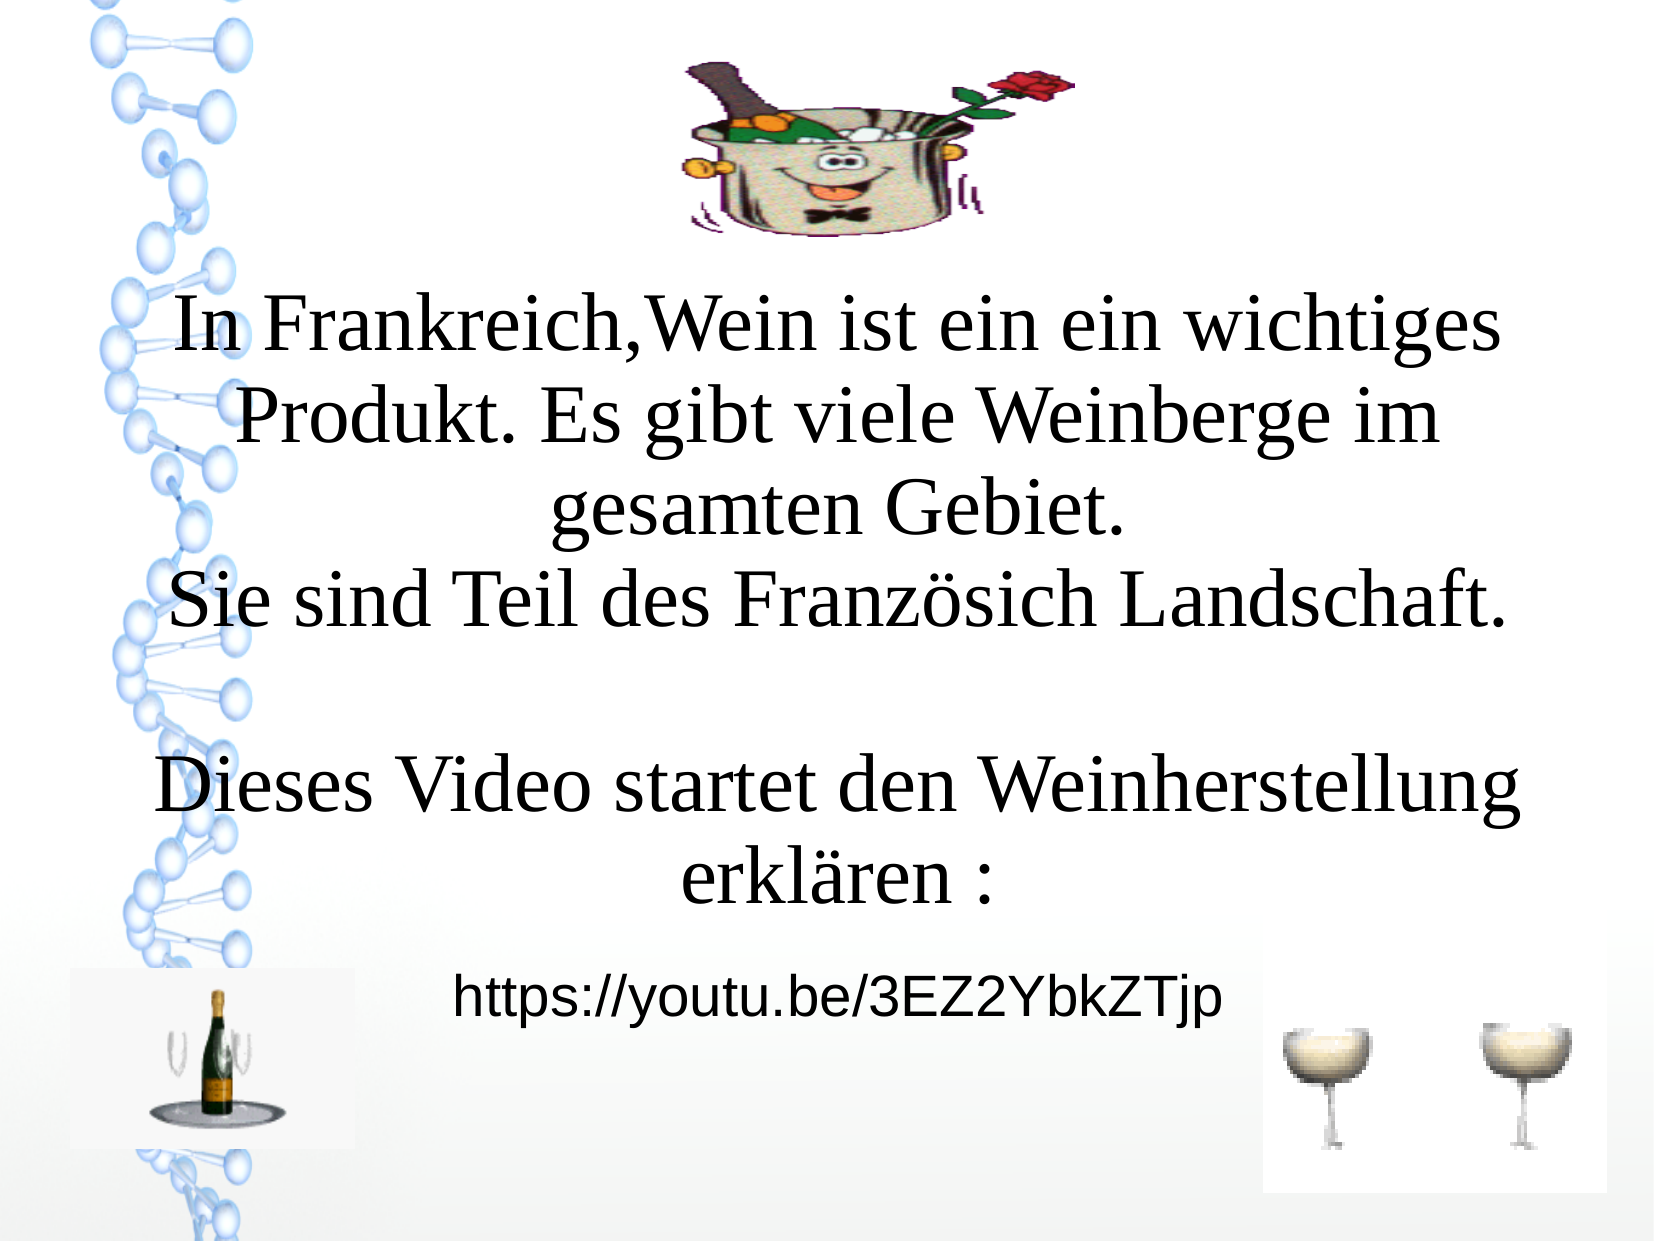

# In Frankreich,Wein ist ein ein wichtiges Produkt. Es gibt viele Weinberge im gesamten Gebiet.
Sie sind Teil des Französich Landschaft.
Dieses Video startet den Weinherstellung erklären :
https://youtu.be/3EZ2YbkZTjp